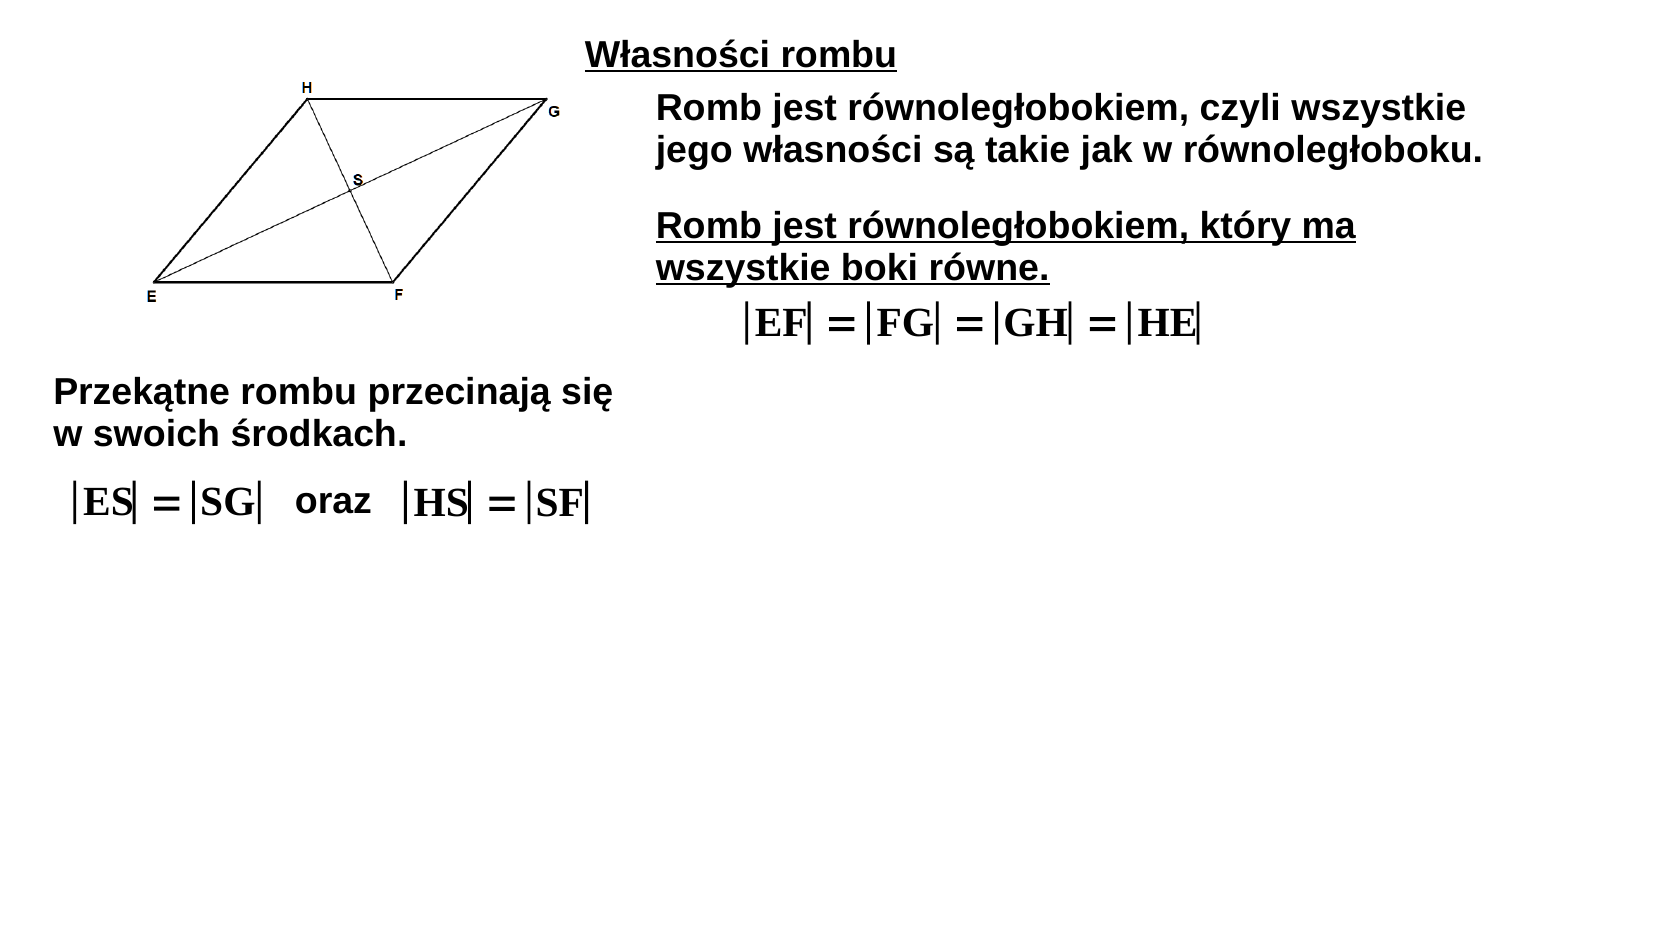

Własności rombu
Romb jest równoległobokiem, czyli wszystkie jego własności są takie jak w równoległoboku.
Romb jest równoległobokiem, który ma wszystkie boki równe.
Przekątne rombu przecinają się w swoich środkach.
oraz